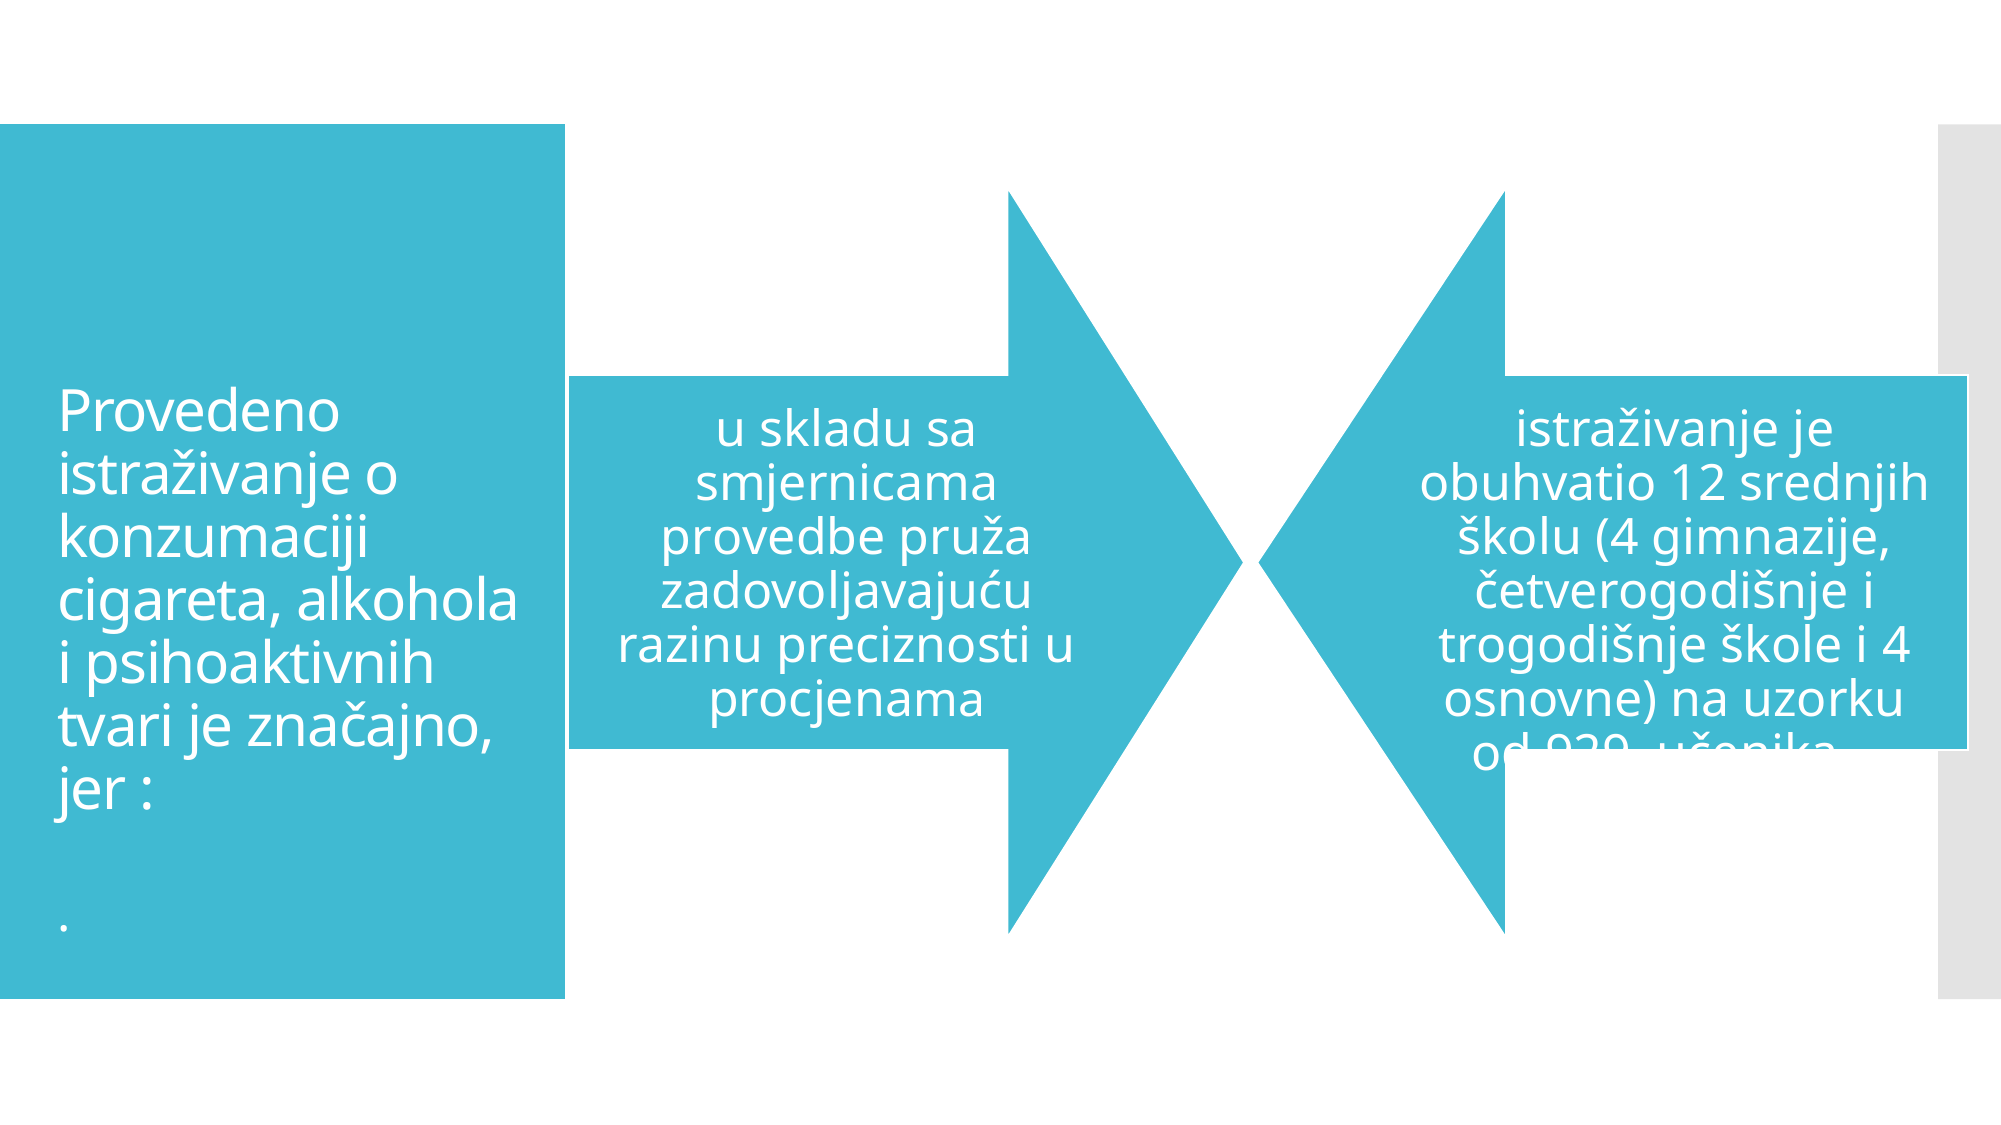

# Provedeno istraživanje o konzumaciji cigareta, alkohola i psihoaktivnih tvari je značajno, jer :
u skladu sa smjernicama provedbe pruža zadovoljavajuću razinu preciznosti u procjenama
istraživanje je obuhvatio 12 srednjih školu (4 gimnazije, četverogodišnje i trogodišnje škole i 4 osnovne) na uzorku od 929 učenika.
.